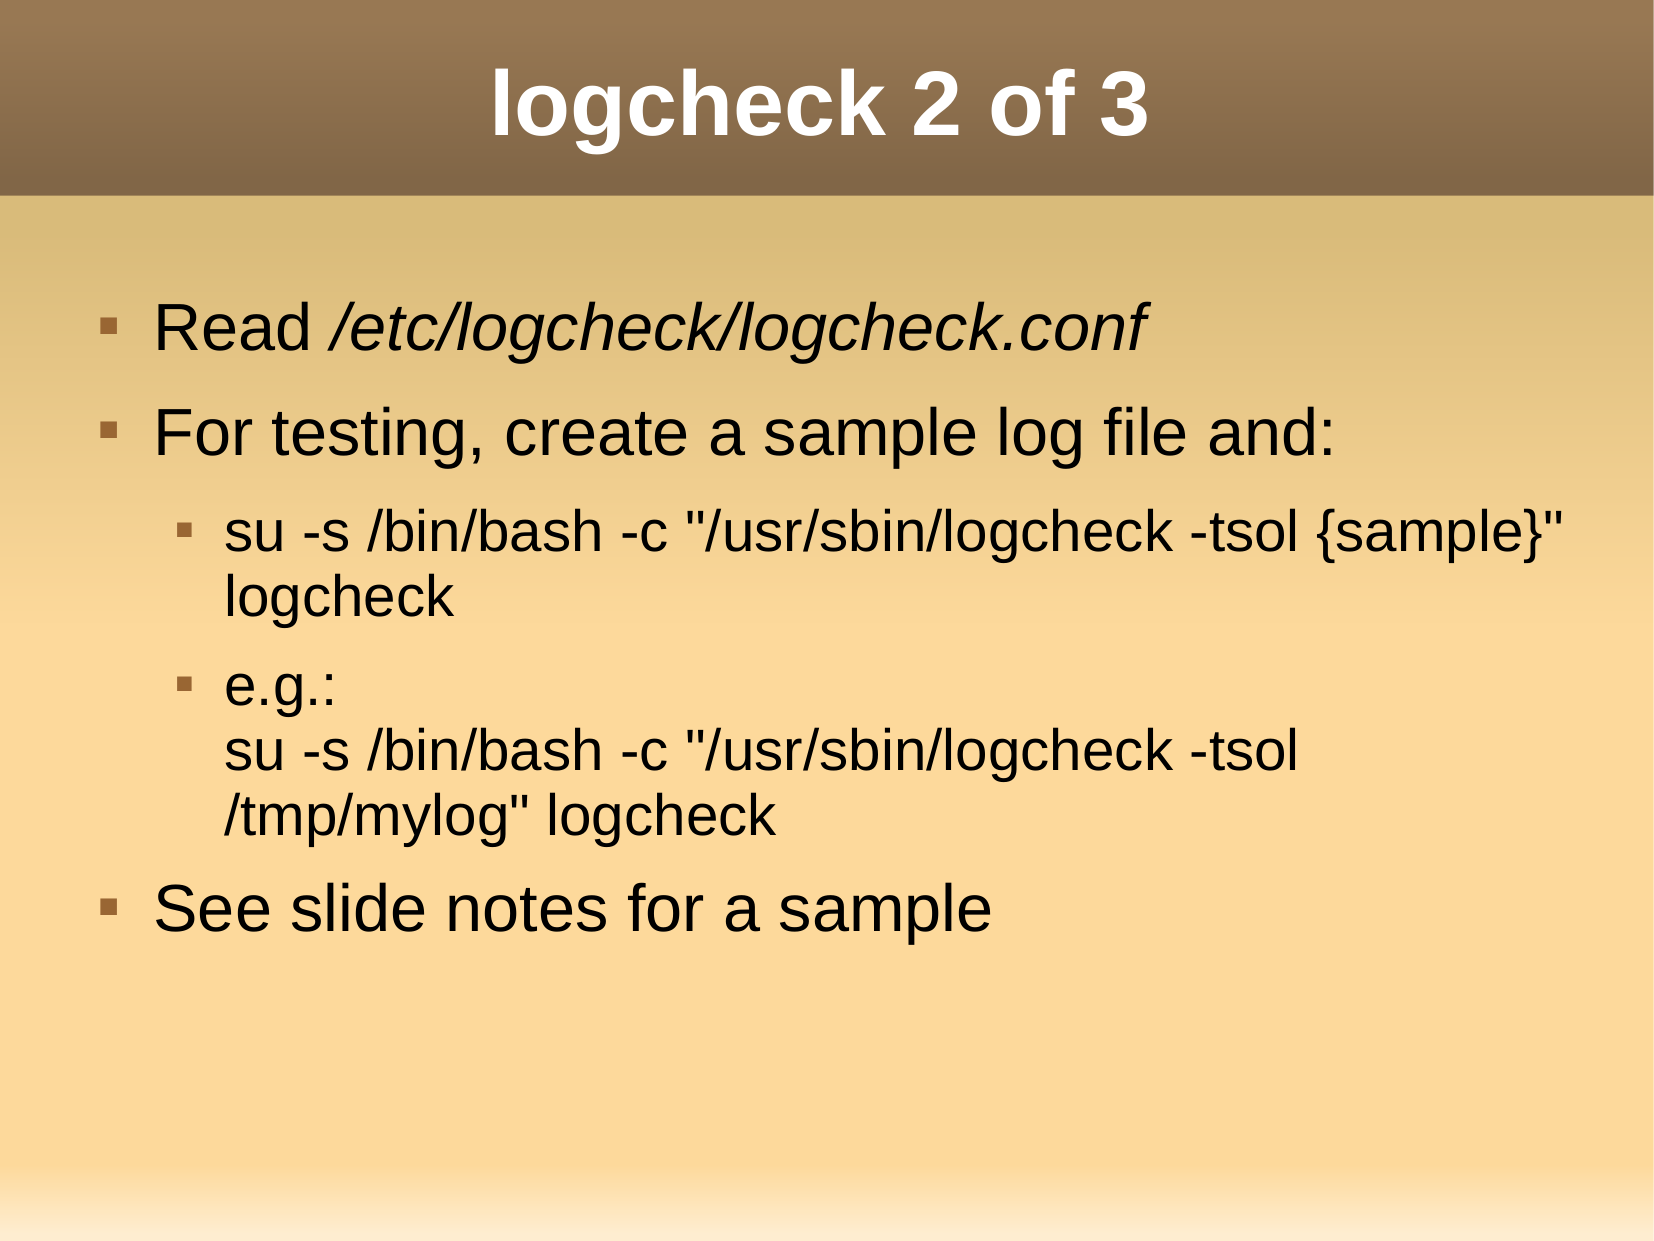

# logcheck 2 of 3
Read /etc/logcheck/logcheck.conf
For testing, create a sample log file and:
su -s /bin/bash -c "/usr/sbin/logcheck -tsol {sample}" logcheck
e.g.:
su -s /bin/bash -c "/usr/sbin/logcheck -tsol /tmp/mylog" logcheck
See slide notes for a sample